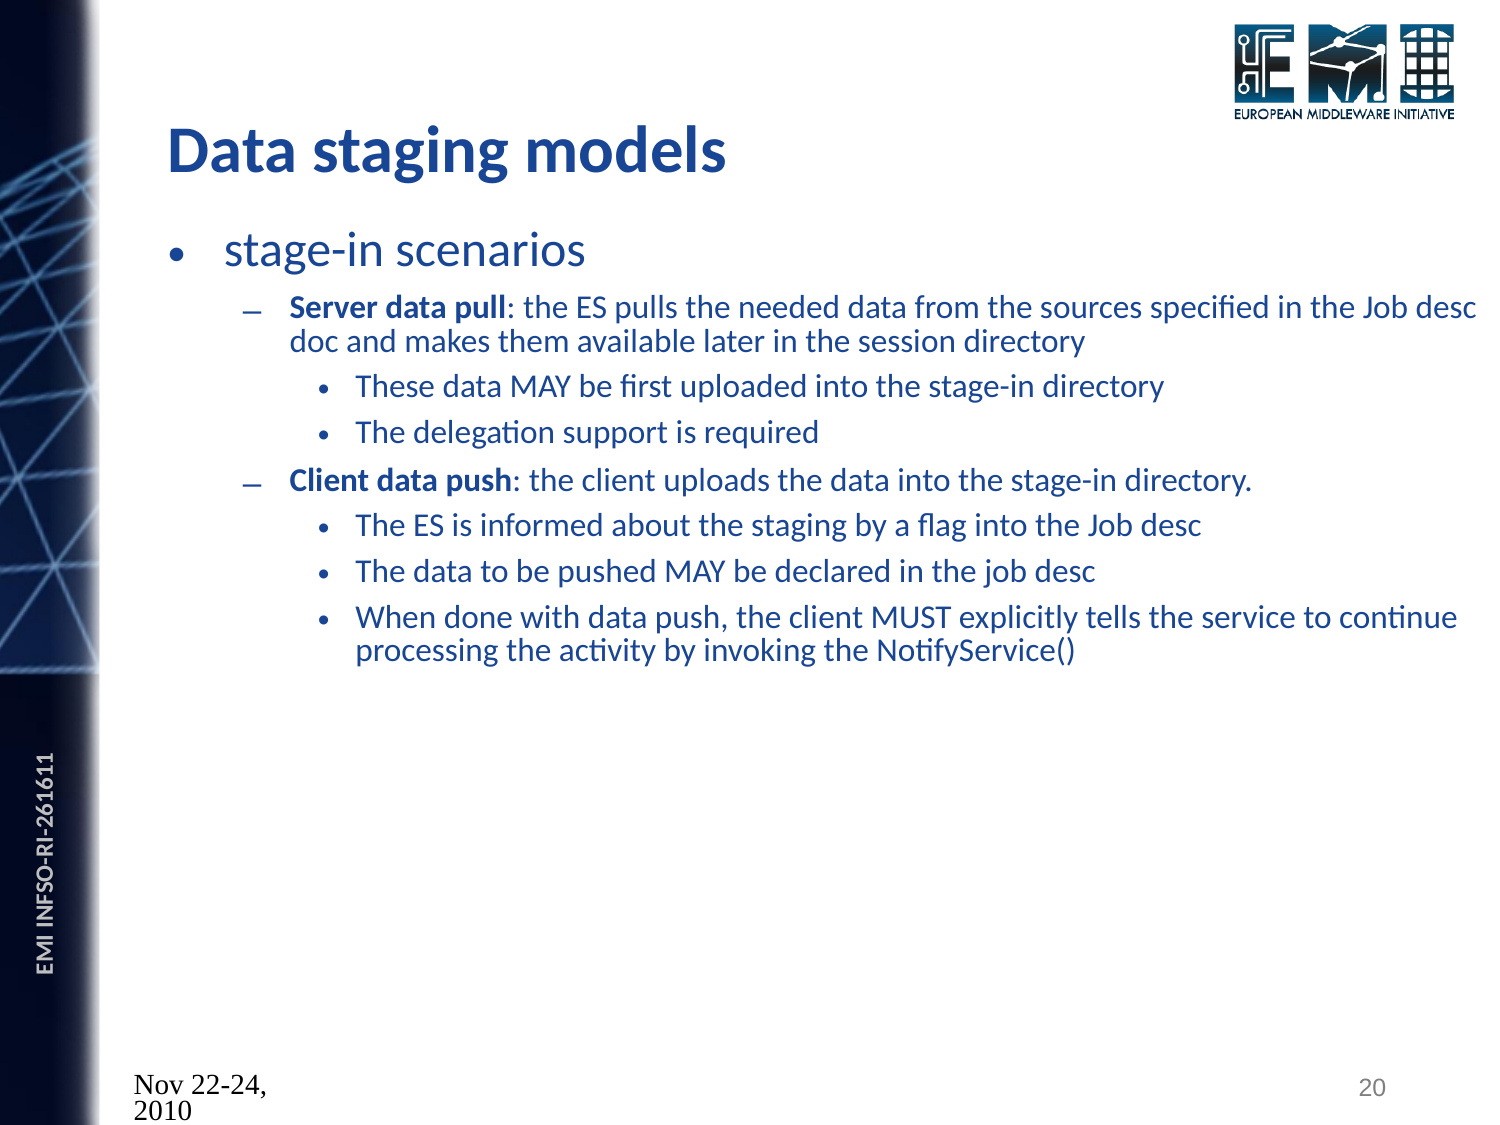

Data staging models
# stage-in scenarios
Server data pull: the ES pulls the needed data from the sources specified in the Job desc doc and makes them available later in the session directory
These data MAY be first uploaded into the stage-in directory
The delegation support is required
Client data push: the client uploads the data into the stage-in directory.
The ES is informed about the staging by a flag into the Job desc
The data to be pushed MAY be declared in the job desc
When done with data push, the client MUST explicitly tells the service to continue processing the activity by invoking the NotifyService()
Nov 22-24, 2010